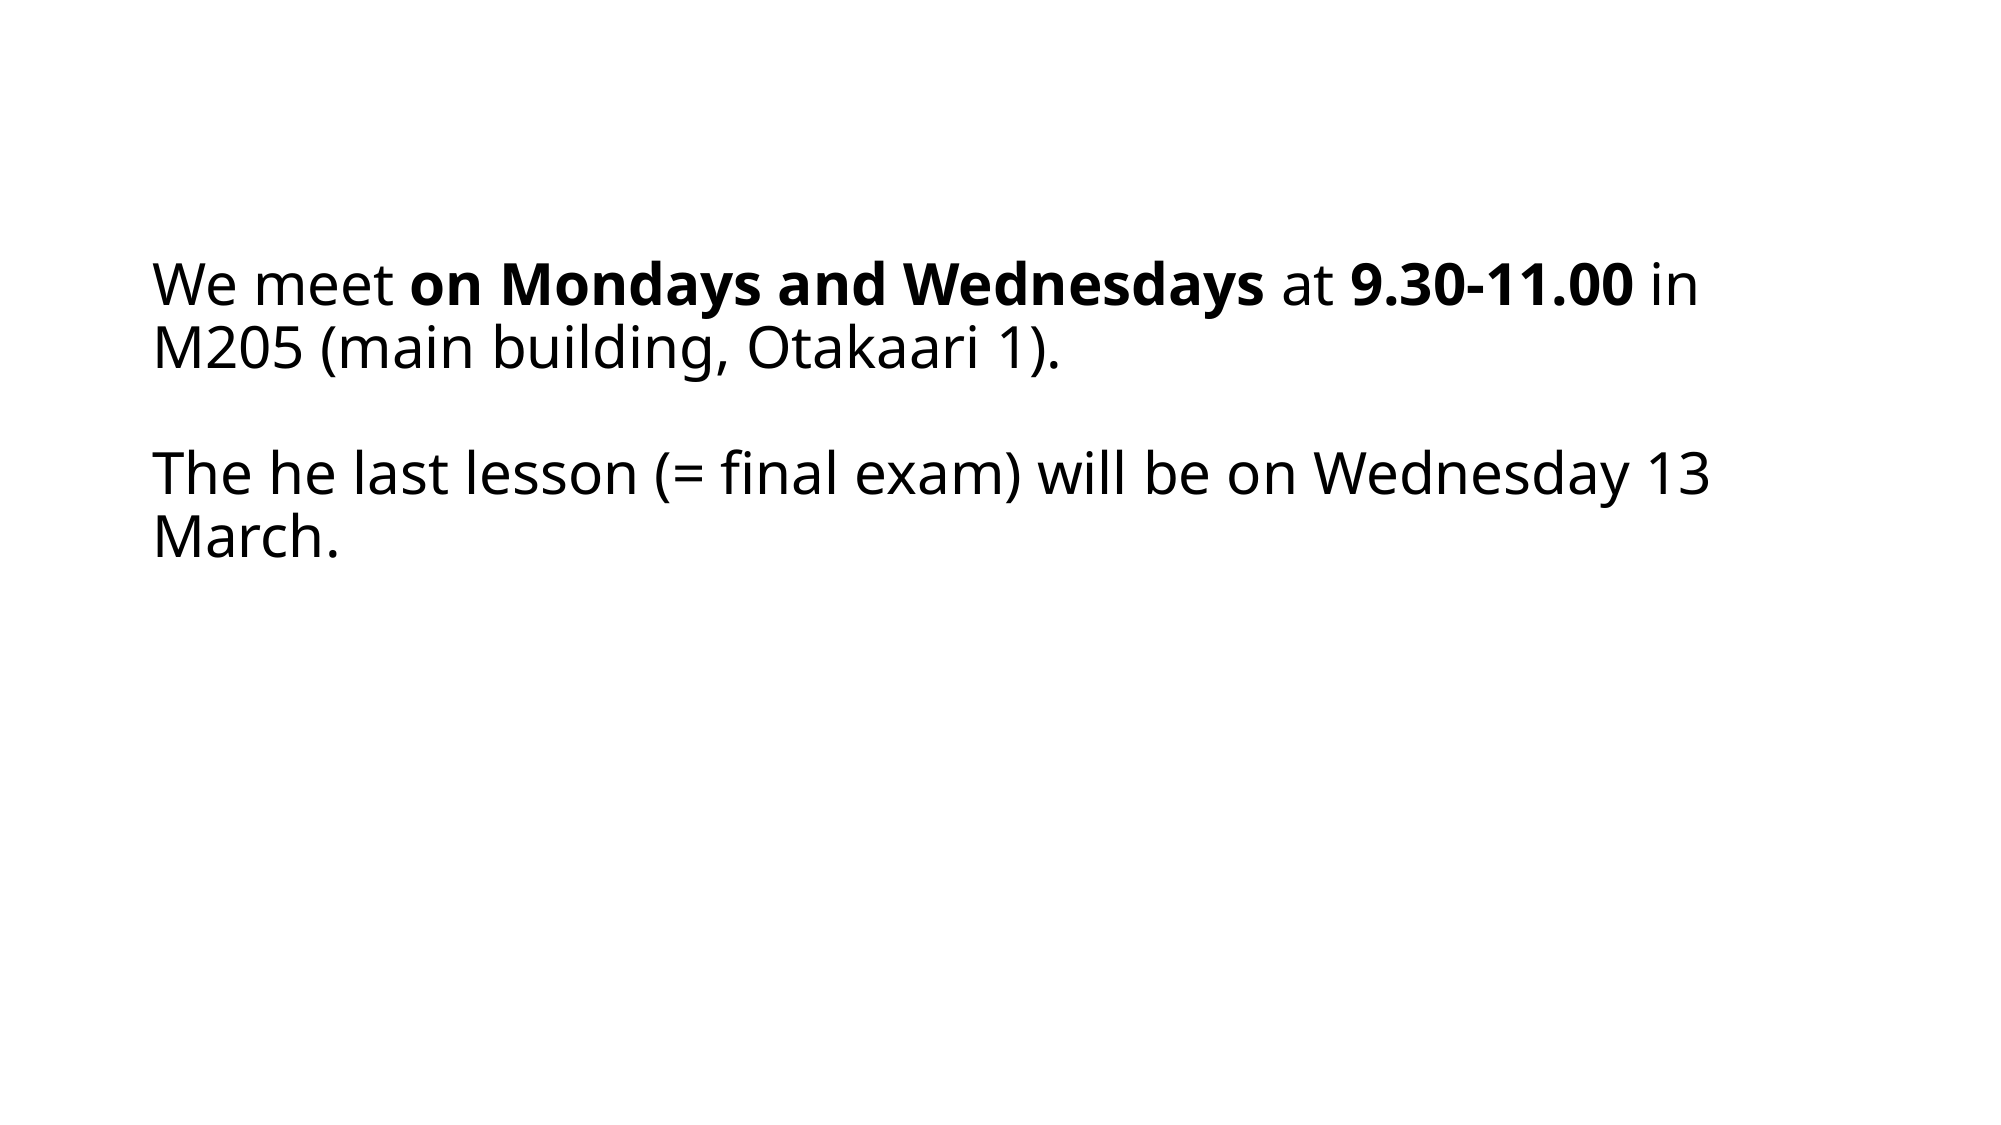

# We meet on Mondays and Wednesdays at 9.30-11.00 in M205 (main building, Otakaari 1). The he last lesson (= final exam) will be on Wednesday 13 March.